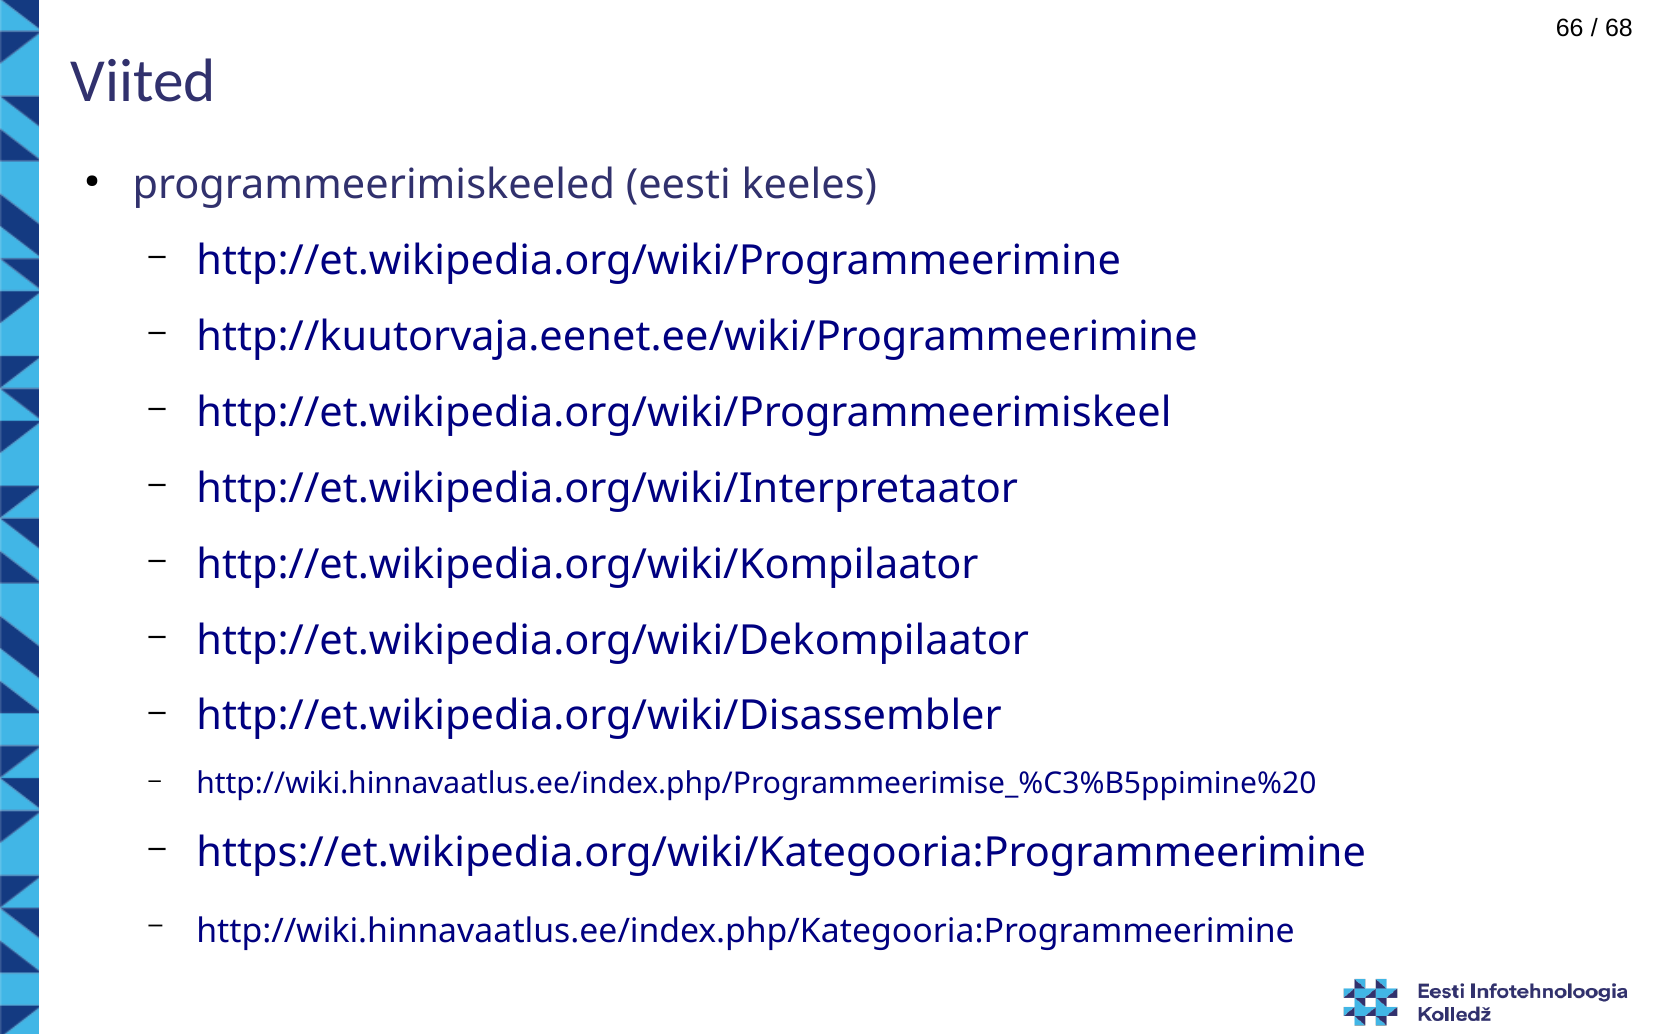

# Viited
programmeerimiskeeled (eesti keeles)
http://et.wikipedia.org/wiki/Programmeerimine
http://kuutorvaja.eenet.ee/wiki/Programmeerimine
http://et.wikipedia.org/wiki/Programmeerimiskeel
http://et.wikipedia.org/wiki/Interpretaator
http://et.wikipedia.org/wiki/Kompilaator
http://et.wikipedia.org/wiki/Dekompilaator
http://et.wikipedia.org/wiki/Disassembler
http://wiki.hinnavaatlus.ee/index.php/Programmeerimise_%C3%B5ppimine%20
https://et.wikipedia.org/wiki/Kategooria:Programmeerimine
http://wiki.hinnavaatlus.ee/index.php/Kategooria:Programmeerimine